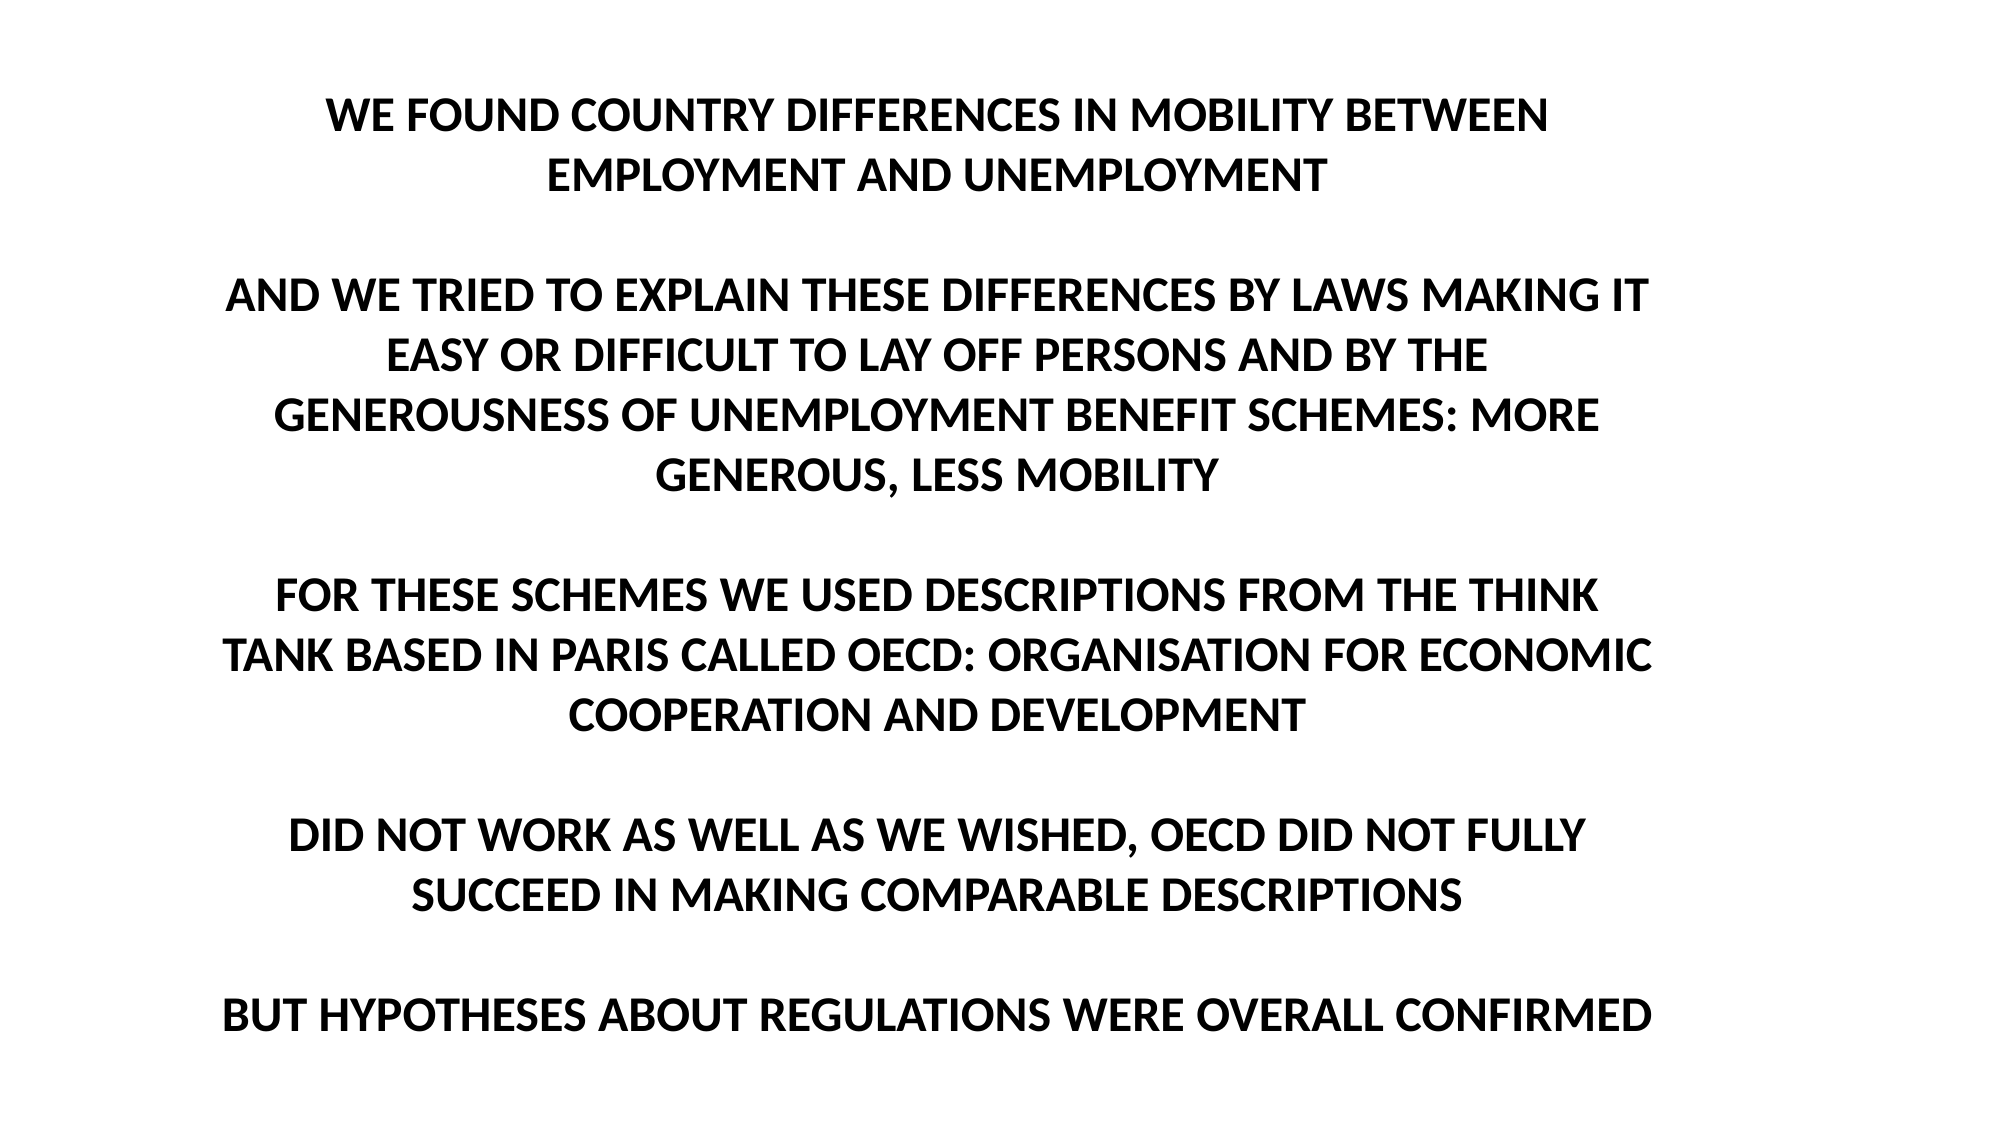

WE FOUND COUNTRY DIFFERENCES IN MOBILITY BETWEEN EMPLOYMENT AND UNEMPLOYMENT
AND WE TRIED TO EXPLAIN THESE DIFFERENCES BY LAWS MAKING IT EASY OR DIFFICULT TO LAY OFF PERSONS AND BY THE GENEROUSNESS OF UNEMPLOYMENT BENEFIT SCHEMES: MORE GENEROUS, LESS MOBILITY
FOR THESE SCHEMES WE USED DESCRIPTIONS FROM THE THINK TANK BASED IN PARIS CALLED OECD: ORGANISATION FOR ECONOMIC COOPERATION AND DEVELOPMENT
DID NOT WORK AS WELL AS WE WISHED, OECD DID NOT FULLY SUCCEED IN MAKING COMPARABLE DESCRIPTIONS
BUT HYPOTHESES ABOUT REGULATIONS WERE OVERALL CONFIRMED